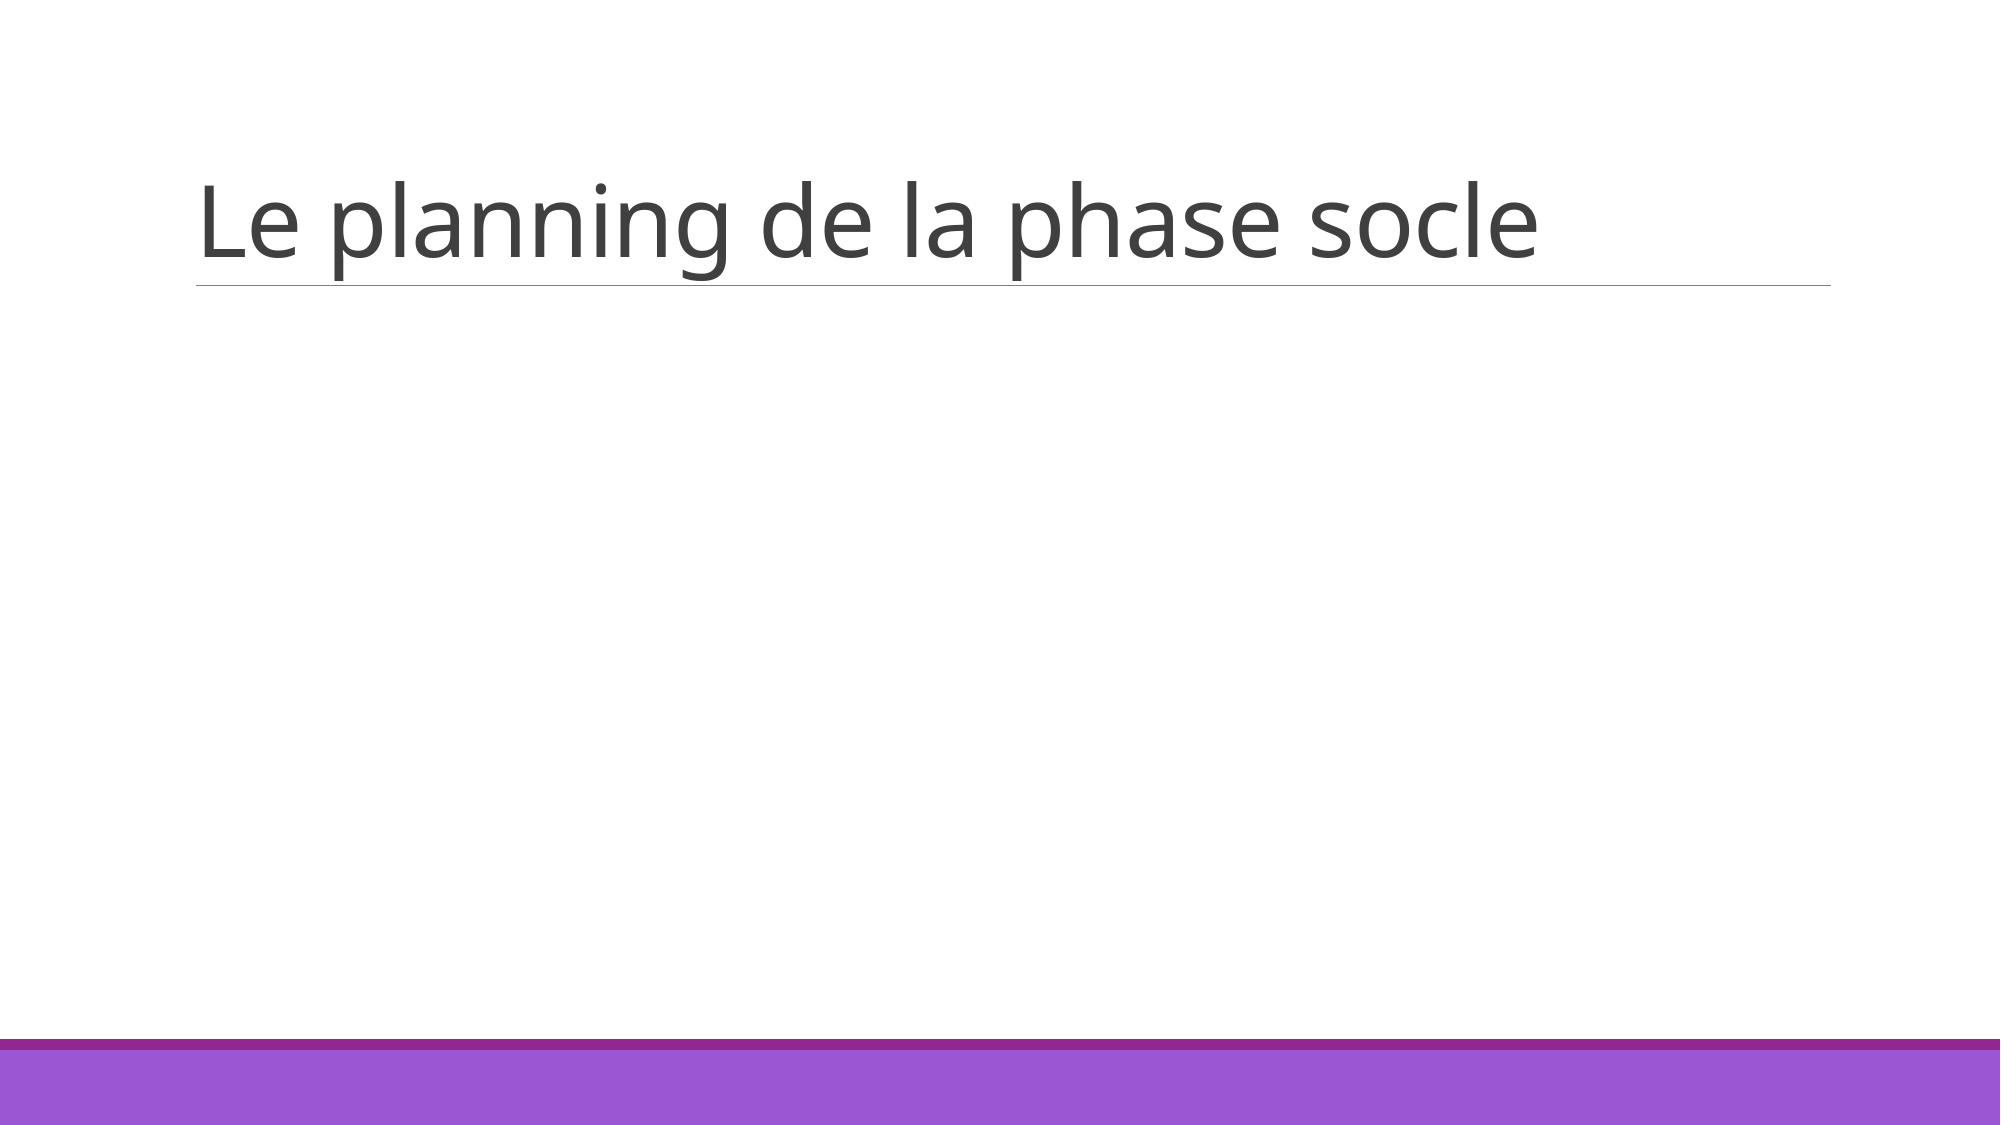

# Le planning de la phase socle